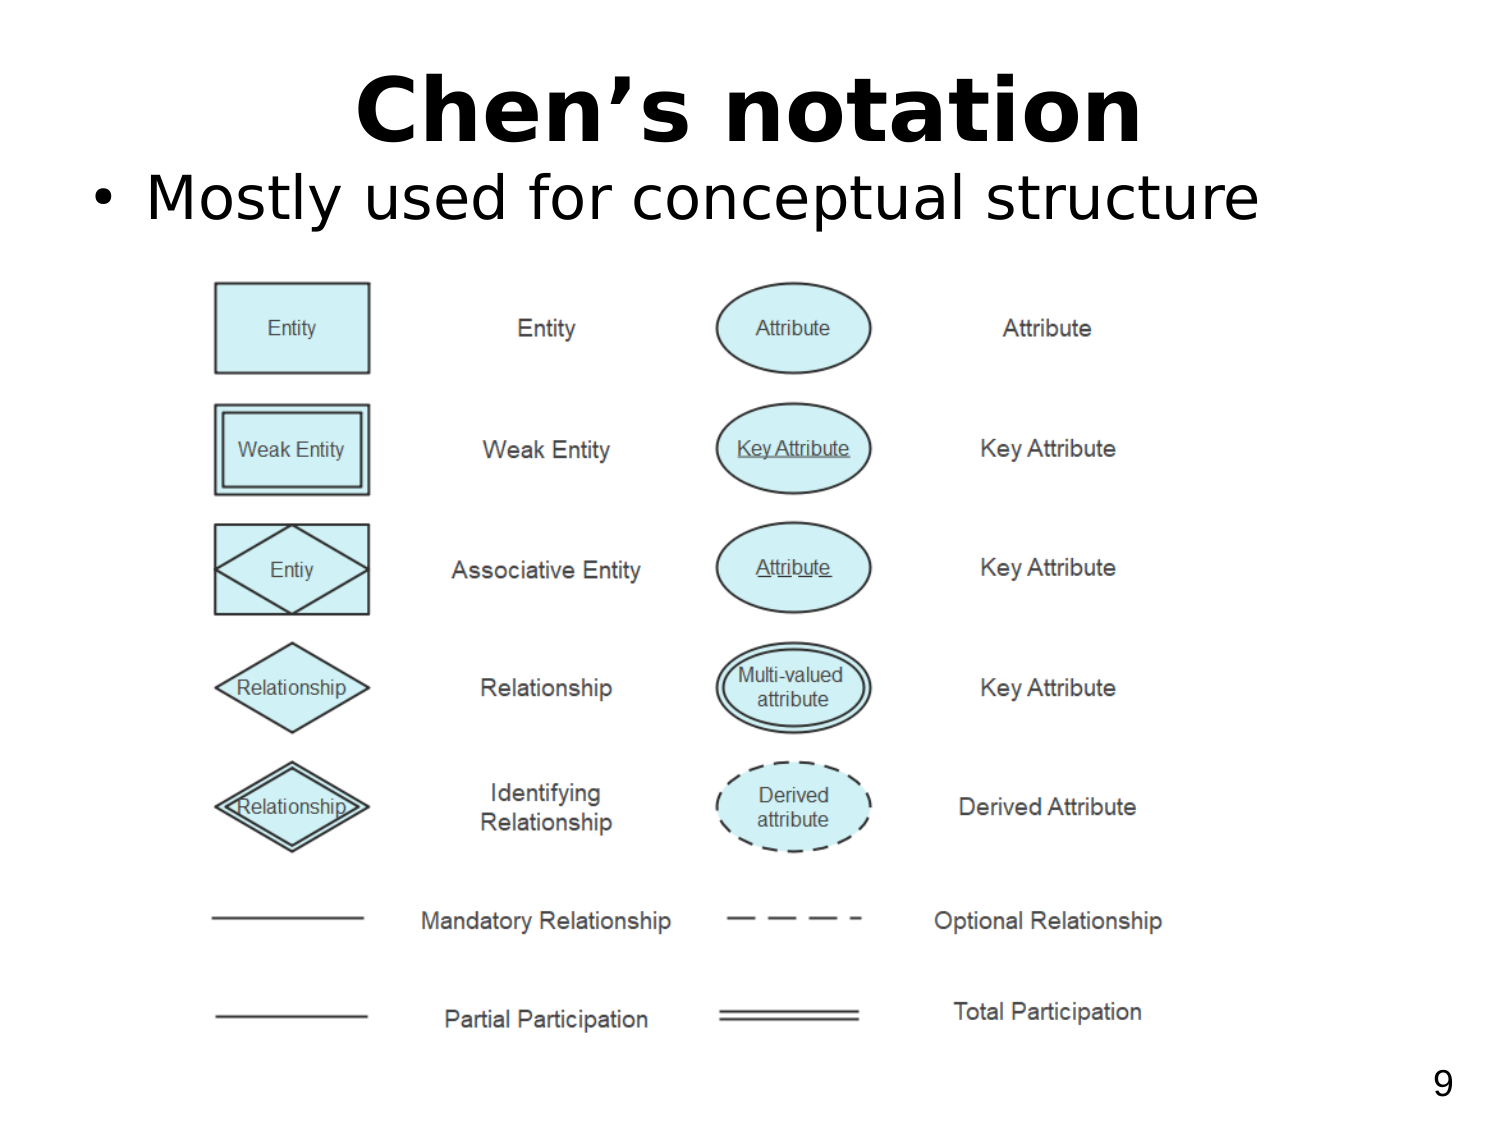

# Chen’s notation
Mostly used for conceptual structure